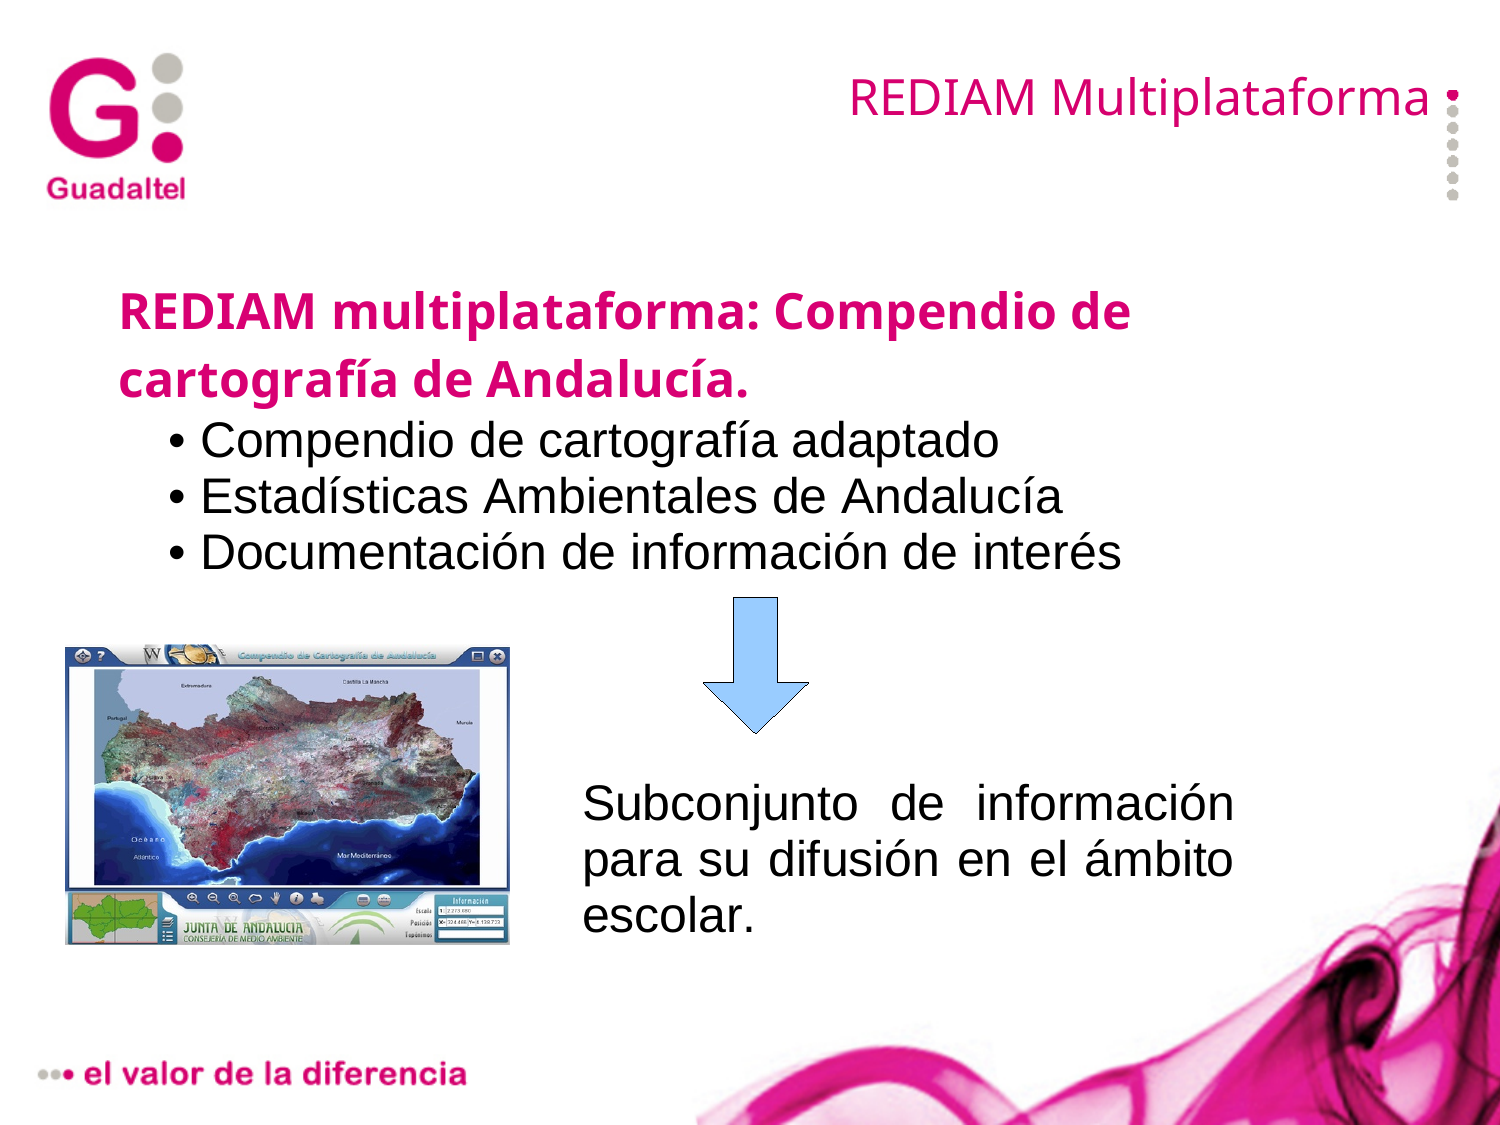

REDIAM Multiplataforma
REDIAM multiplataforma: Compendio de cartografía de Andalucía.
 Compendio de cartografía adaptado
 Estadísticas Ambientales de Andalucía
 Documentación de información de interés
Subconjunto de información para su difusión en el ámbito escolar.